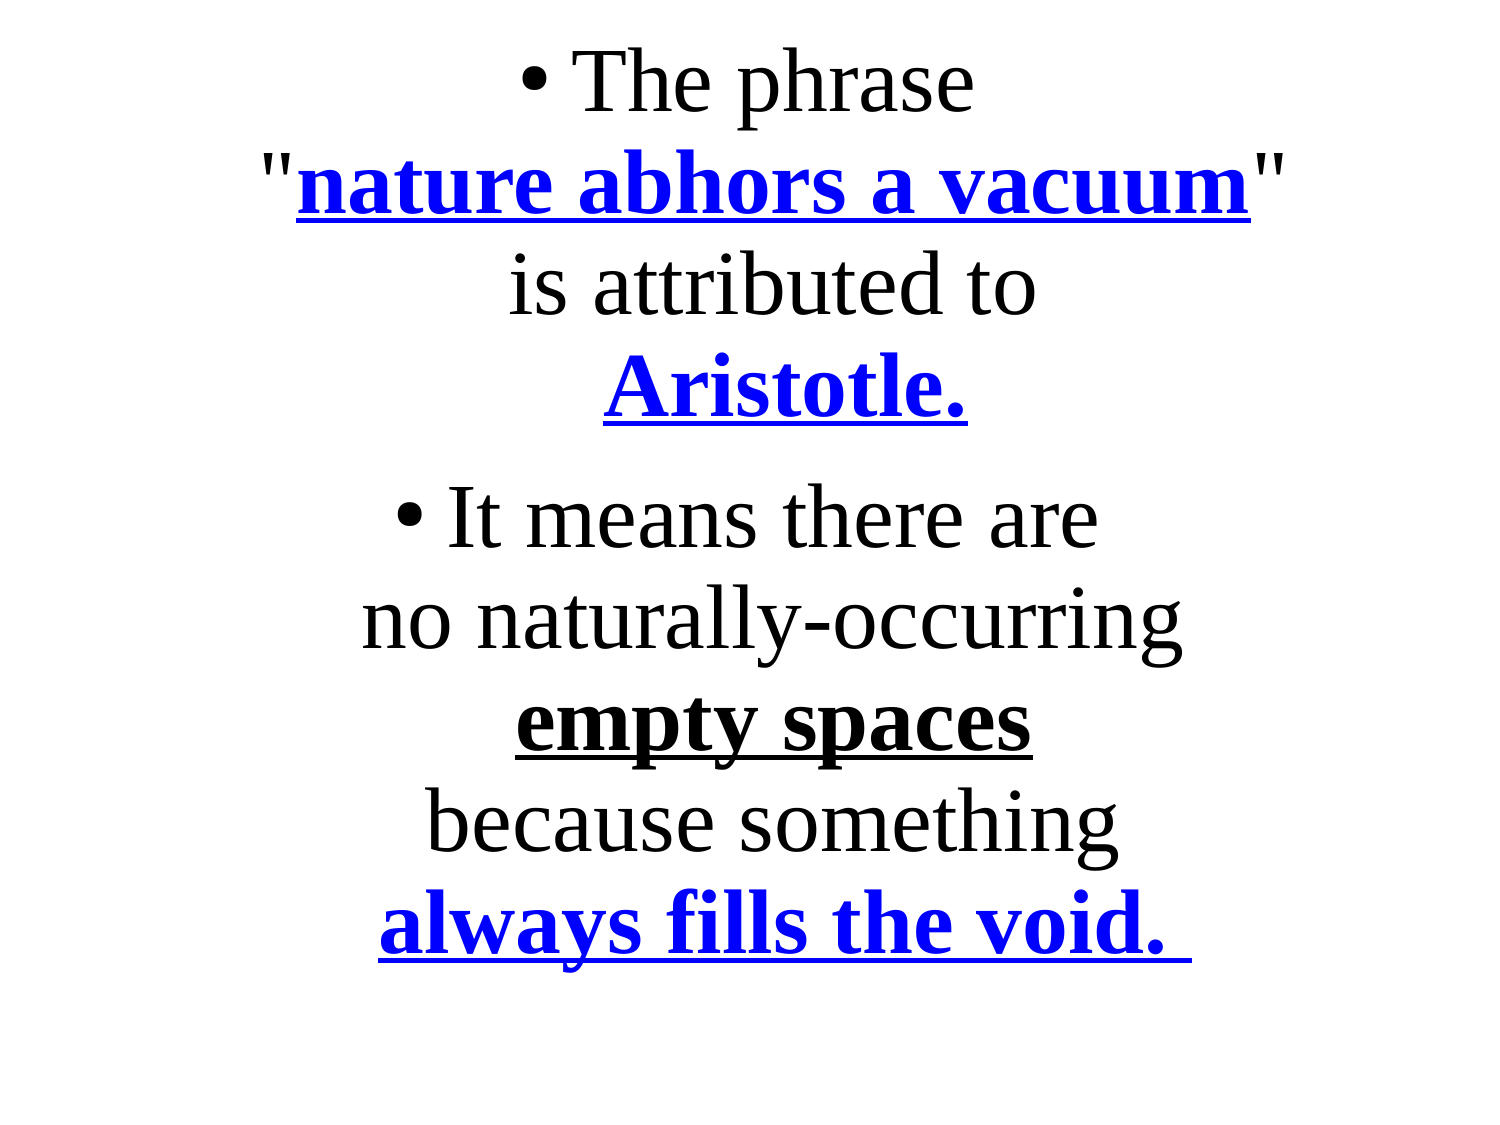

# The phrase "nature abhors a vacuum" is attributed to Aristotle.
It means there are
no naturally-occurring
empty spaces
because something
always fills the void.